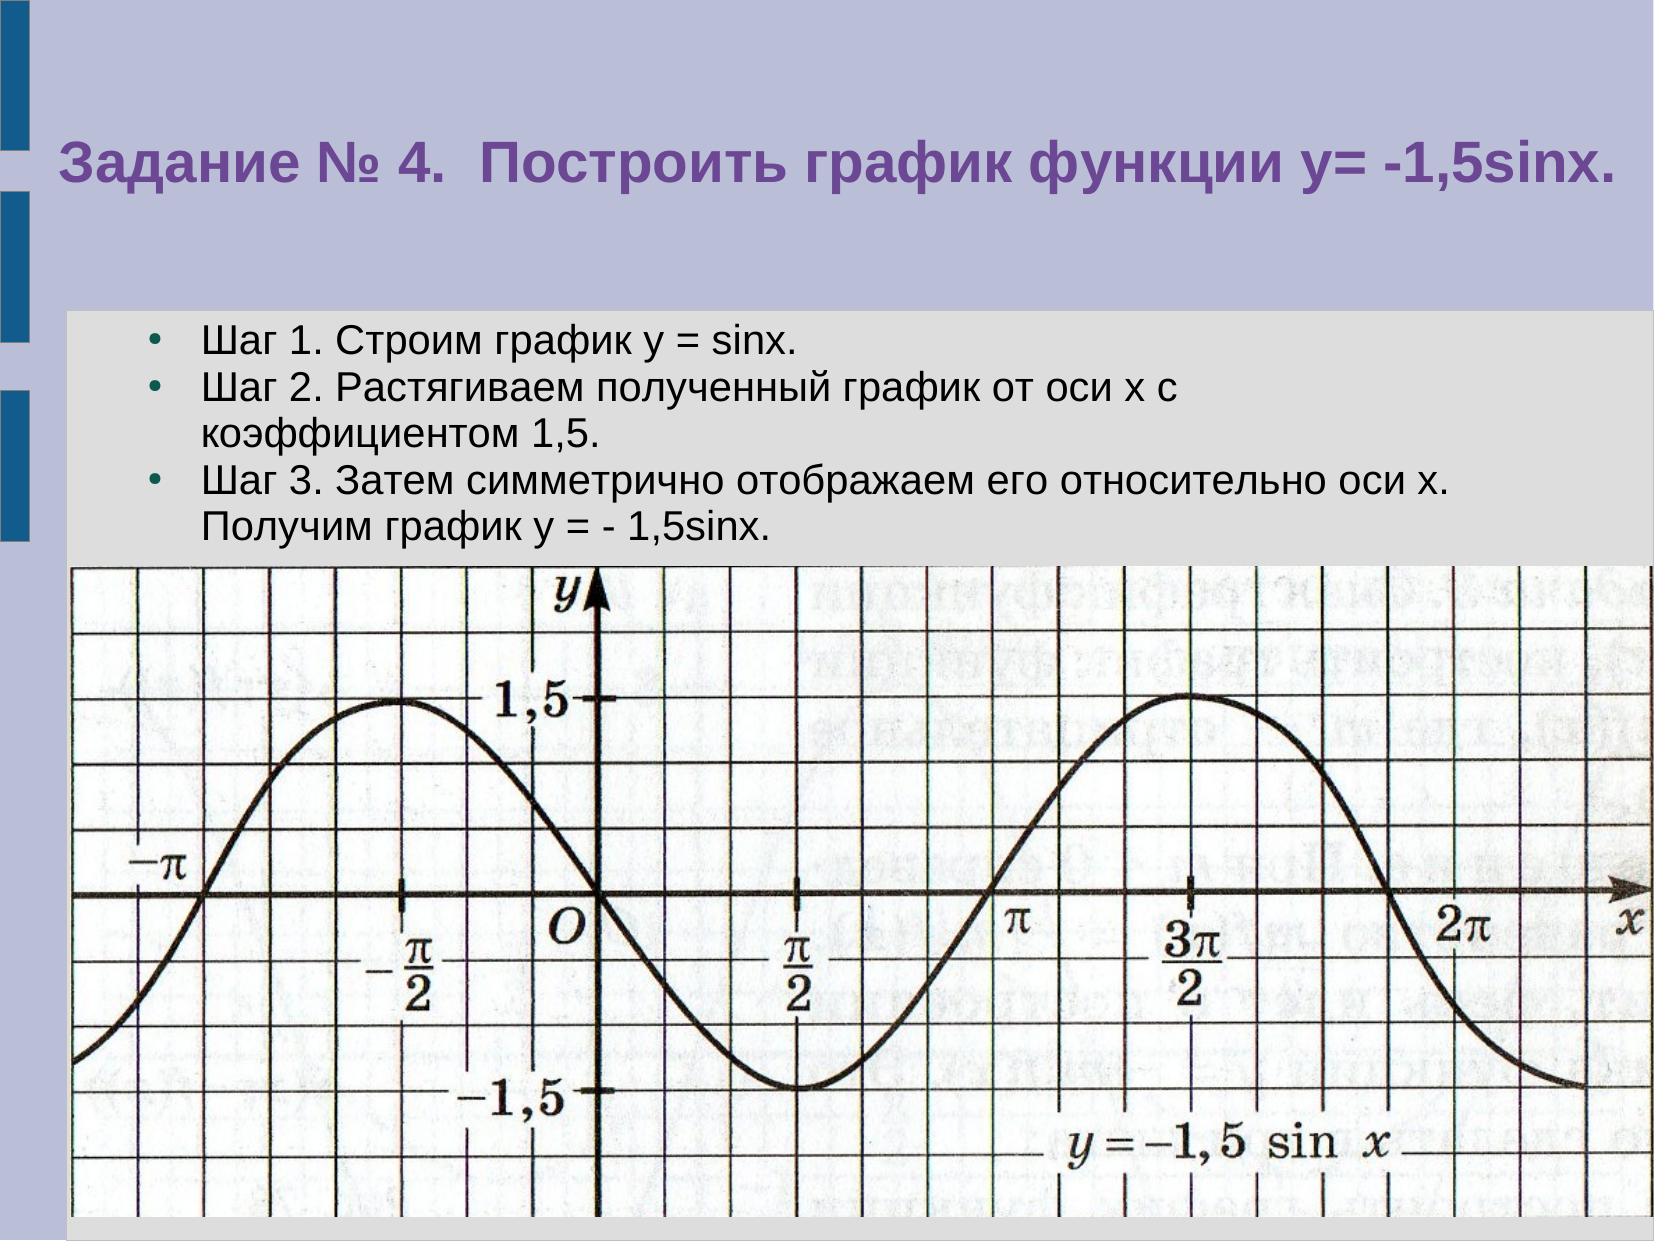

# Задание № 4. Построить график функции у= -1,5sinx.
Шаг 1. Строим график у = sinx.
Шаг 2. Растягиваем полученный график от оси х с коэффициентом 1,5.
Шаг 3. Затем симметрично отображаем его относительно оси х. Получим график у = - 1,5sinx.